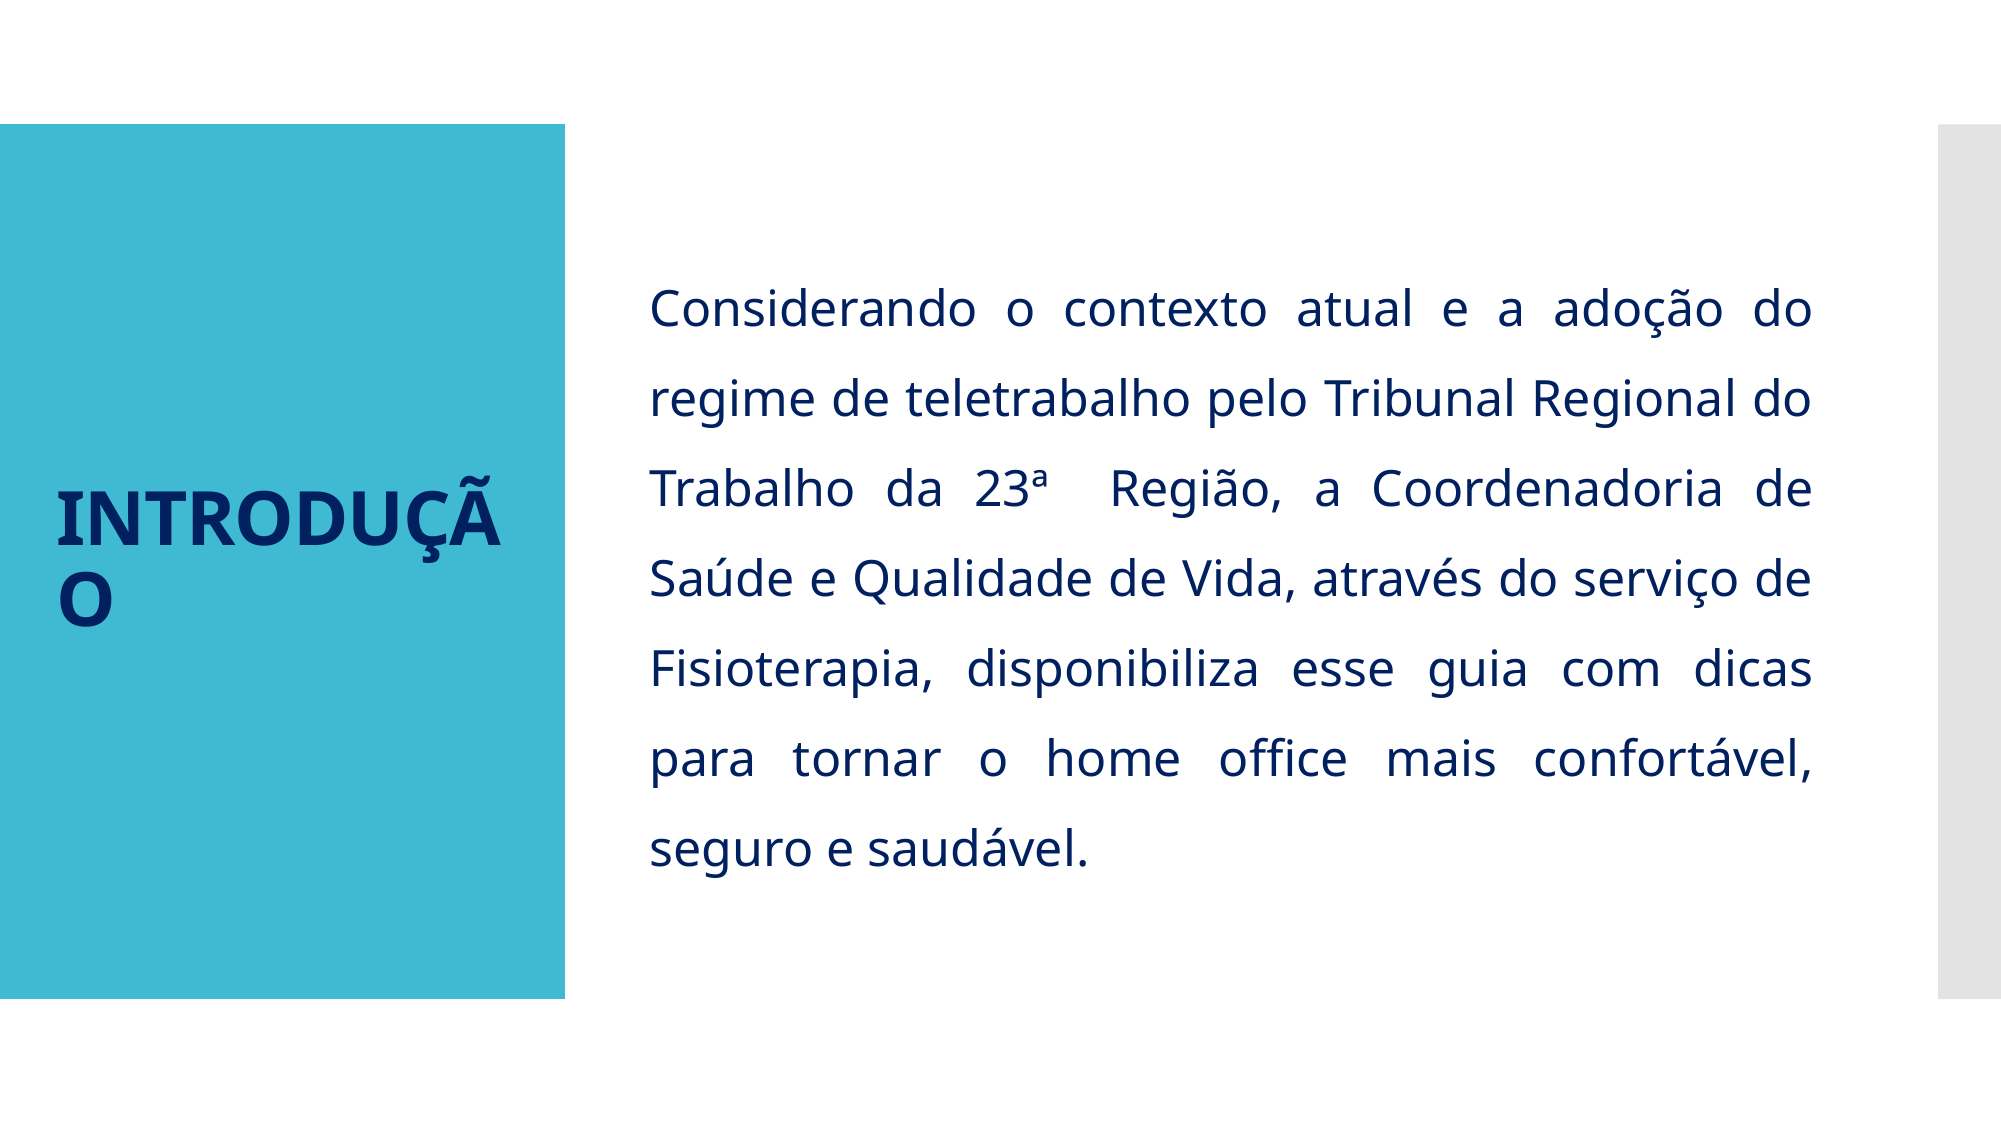

Considerando o contexto atual e a adoção do regime de teletrabalho pelo Tribunal Regional do Trabalho da 23ª Região, a Coordenadoria de Saúde e Qualidade de Vida, através do serviço de Fisioterapia, disponibiliza esse guia com dicas para tornar o home office mais confortável, seguro e saudável.
# INTRODUÇÃO